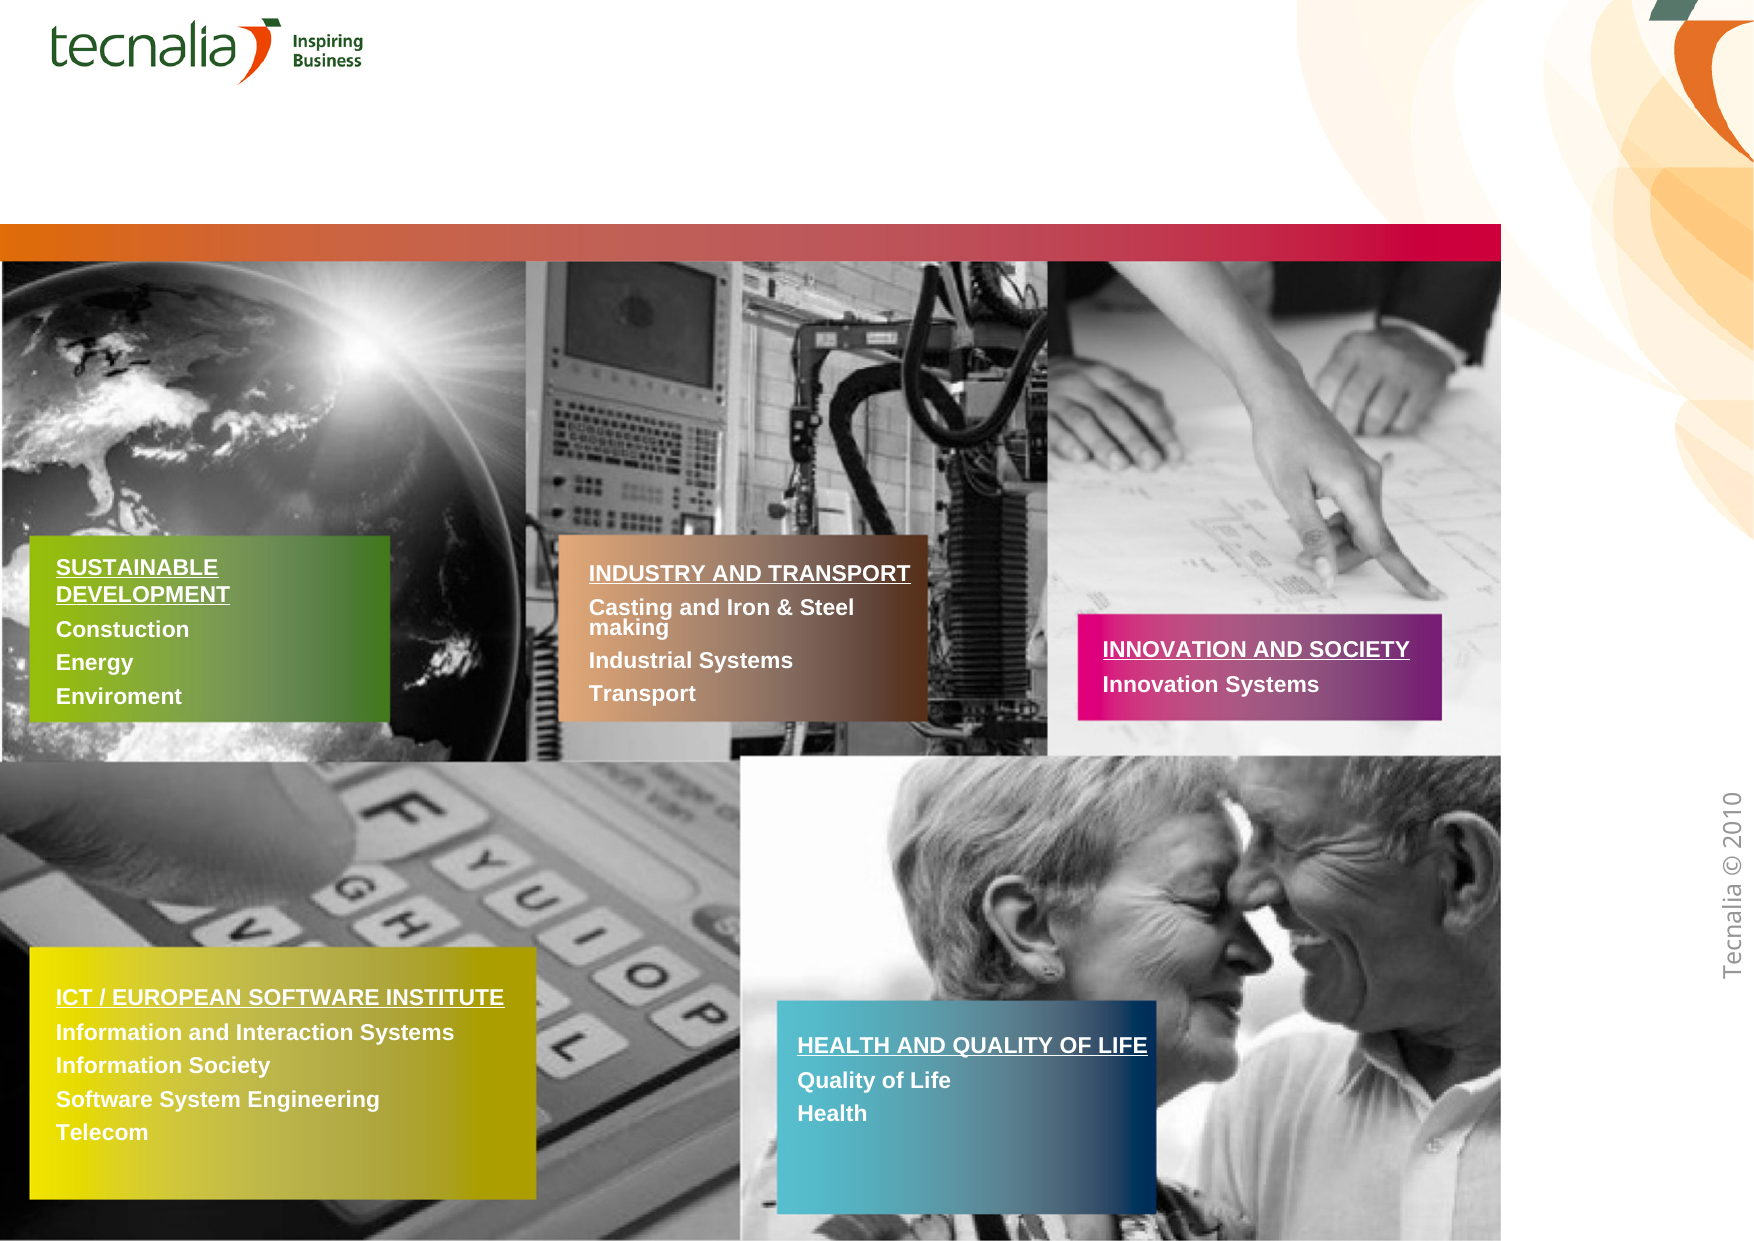

SUSTAINABLE DEVELOPMENT
Constuction
Energy
Enviroment
INDUSTRY AND TRANSPORT
Casting and Iron & Steel making
Industrial Systems
Transport
INNOVATION AND SOCIETY
Innovation Systems
ICT / EUROPEAN SOFTWARE INSTITUTE
Information and Interaction Systems
Information Society
Software System Engineering
Telecom
HEALTH AND QUALITY OF LIFE
Quality of Life
Health